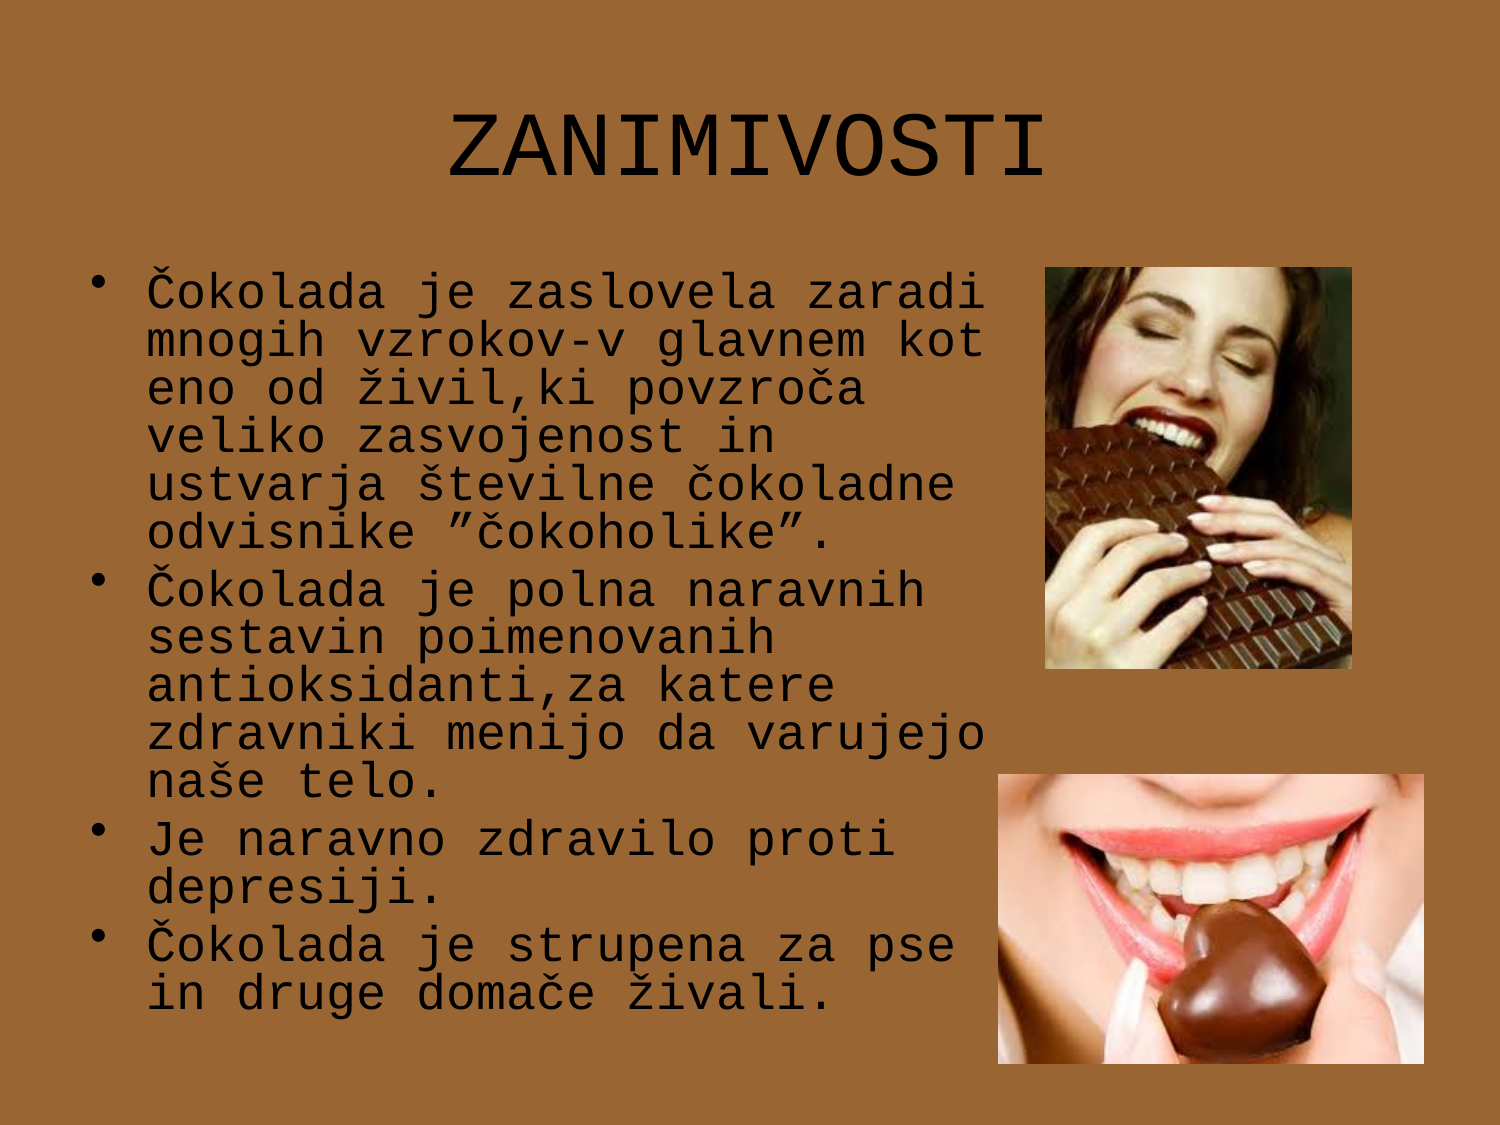

# ZANIMIVOSTI
Čokolada je zaslovela zaradi mnogih vzrokov-v glavnem kot eno od živil,ki povzroča veliko zasvojenost in ustvarja številne čokoladne odvisnike ”čokoholike”.
Čokolada je polna naravnih sestavin poimenovanih antioksidanti,za katere zdravniki menijo da varujejo naše telo.
Je naravno zdravilo proti depresiji.
Čokolada je strupena za pse in druge domače živali.